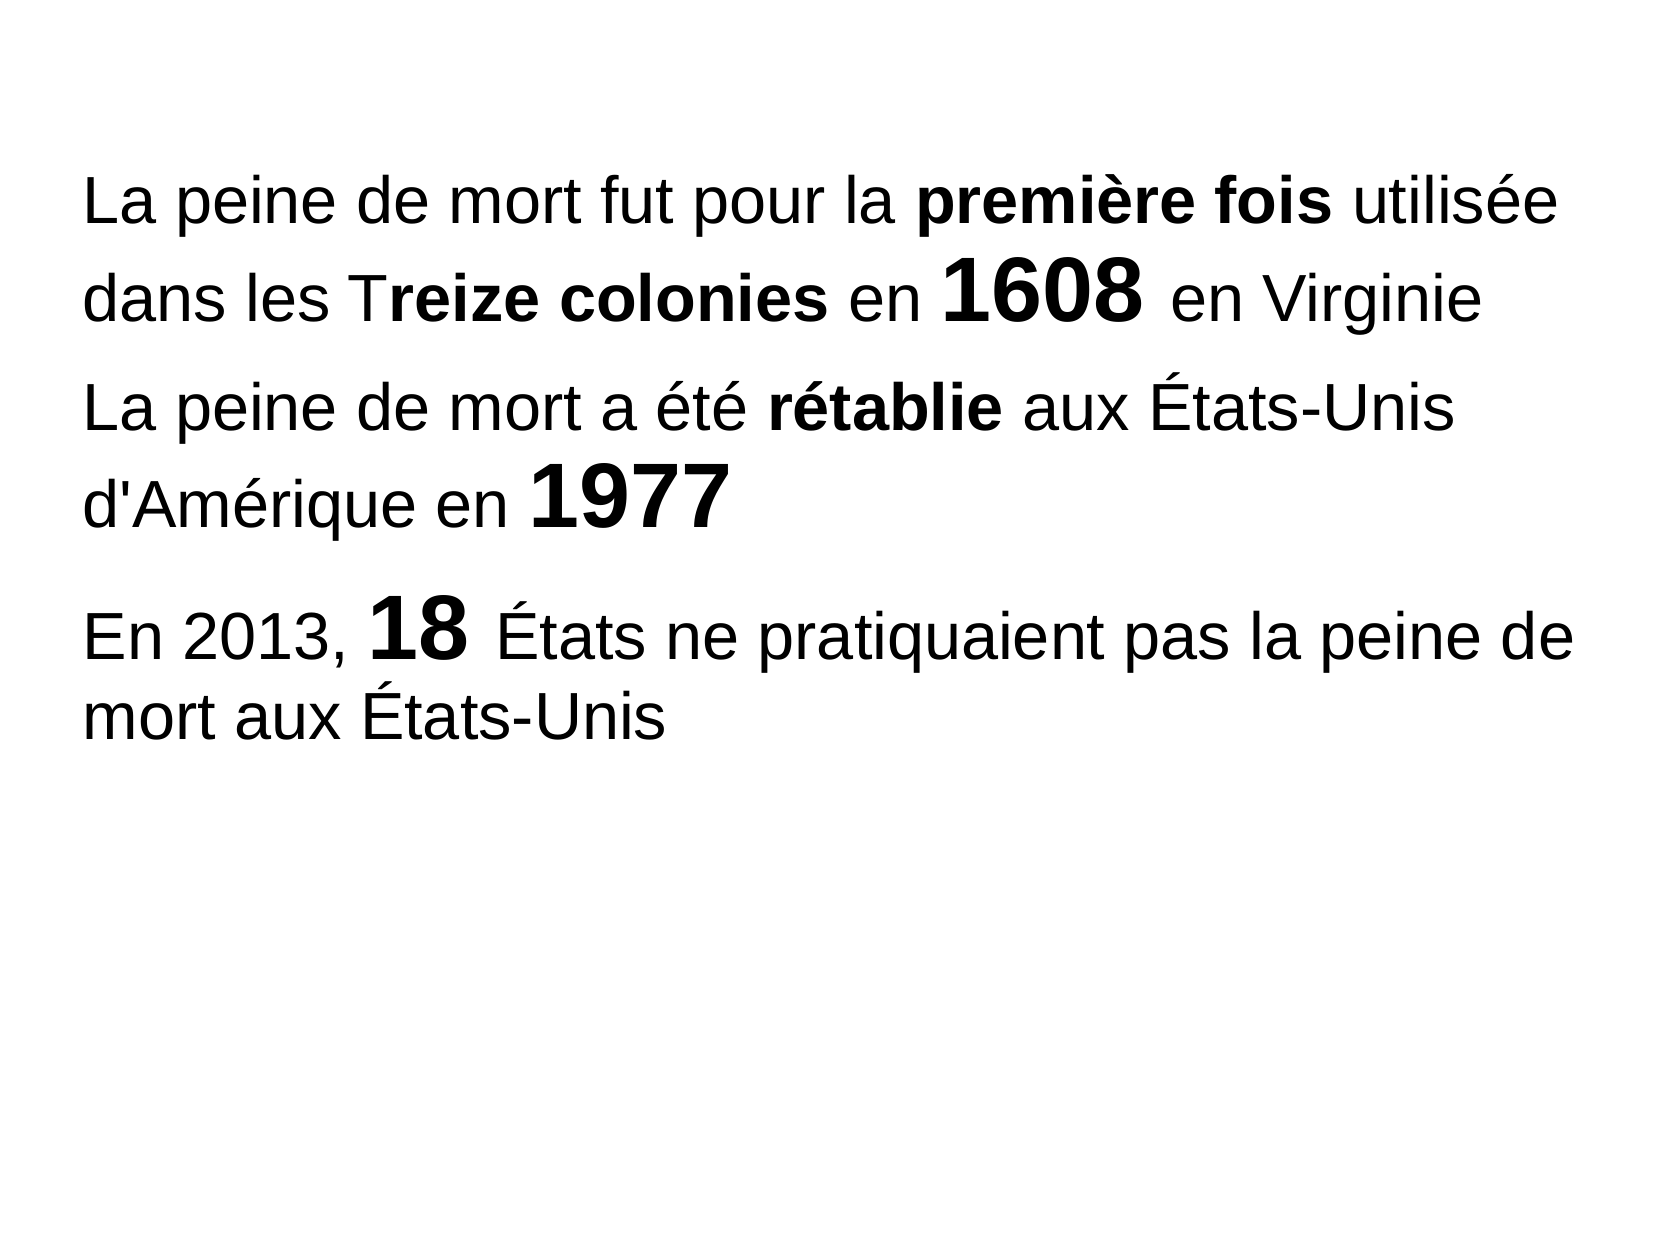

# La peine de mort fut pour la première fois utilisée dans les Treize colonies en 1608 en Virginie
La peine de mort a été rétablie aux États-Unis d'Amérique en 1977
En 2013, 18 États ne pratiquaient pas la peine de mort aux États-Unis